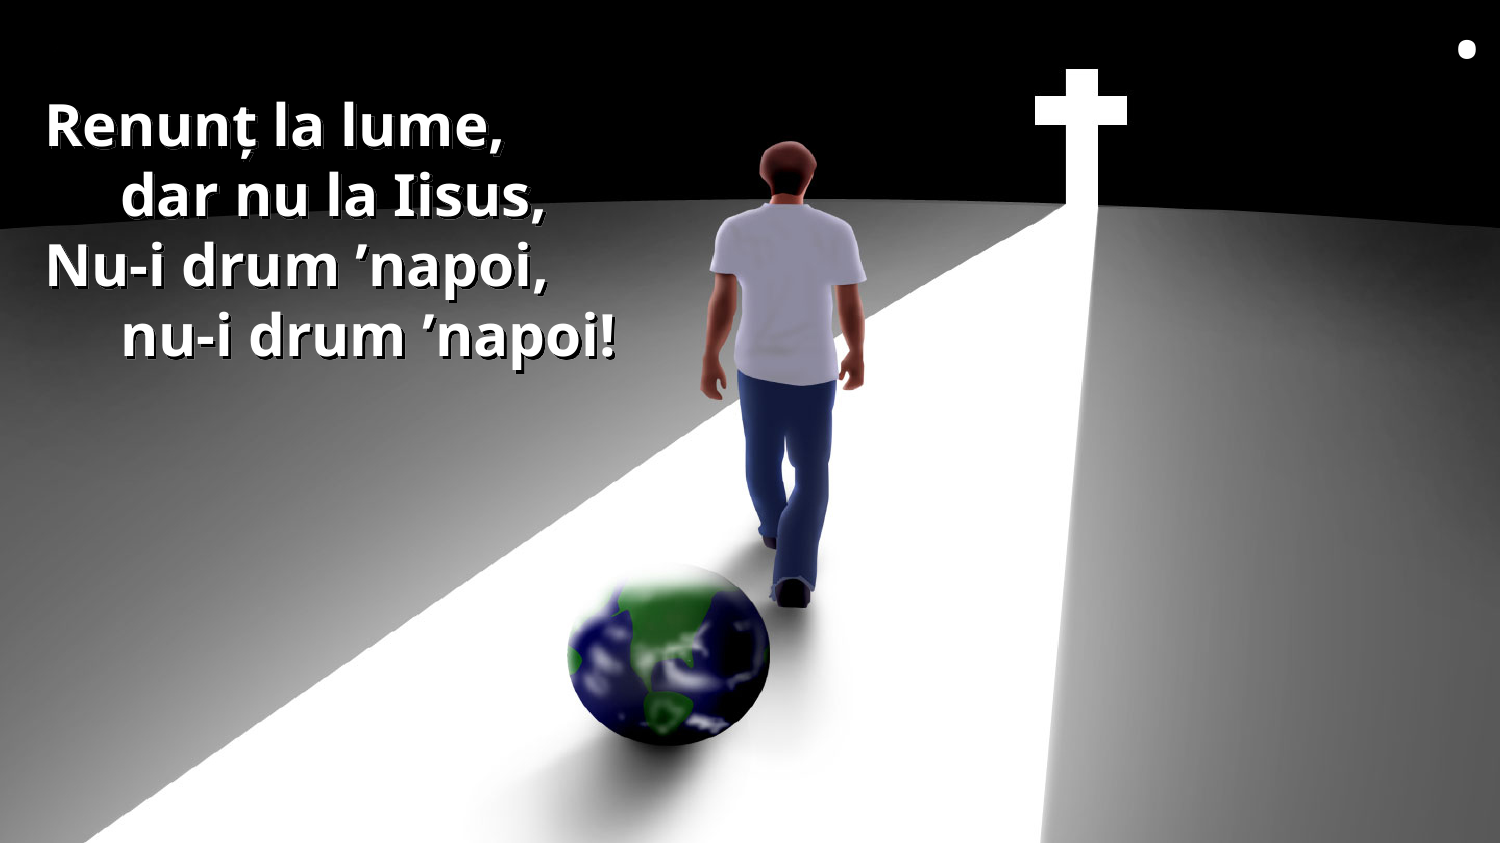

.
Renunţ la lume,
	dar nu la Iisus,
Nu-i drum ’napoi,
	nu-i drum ’napoi!